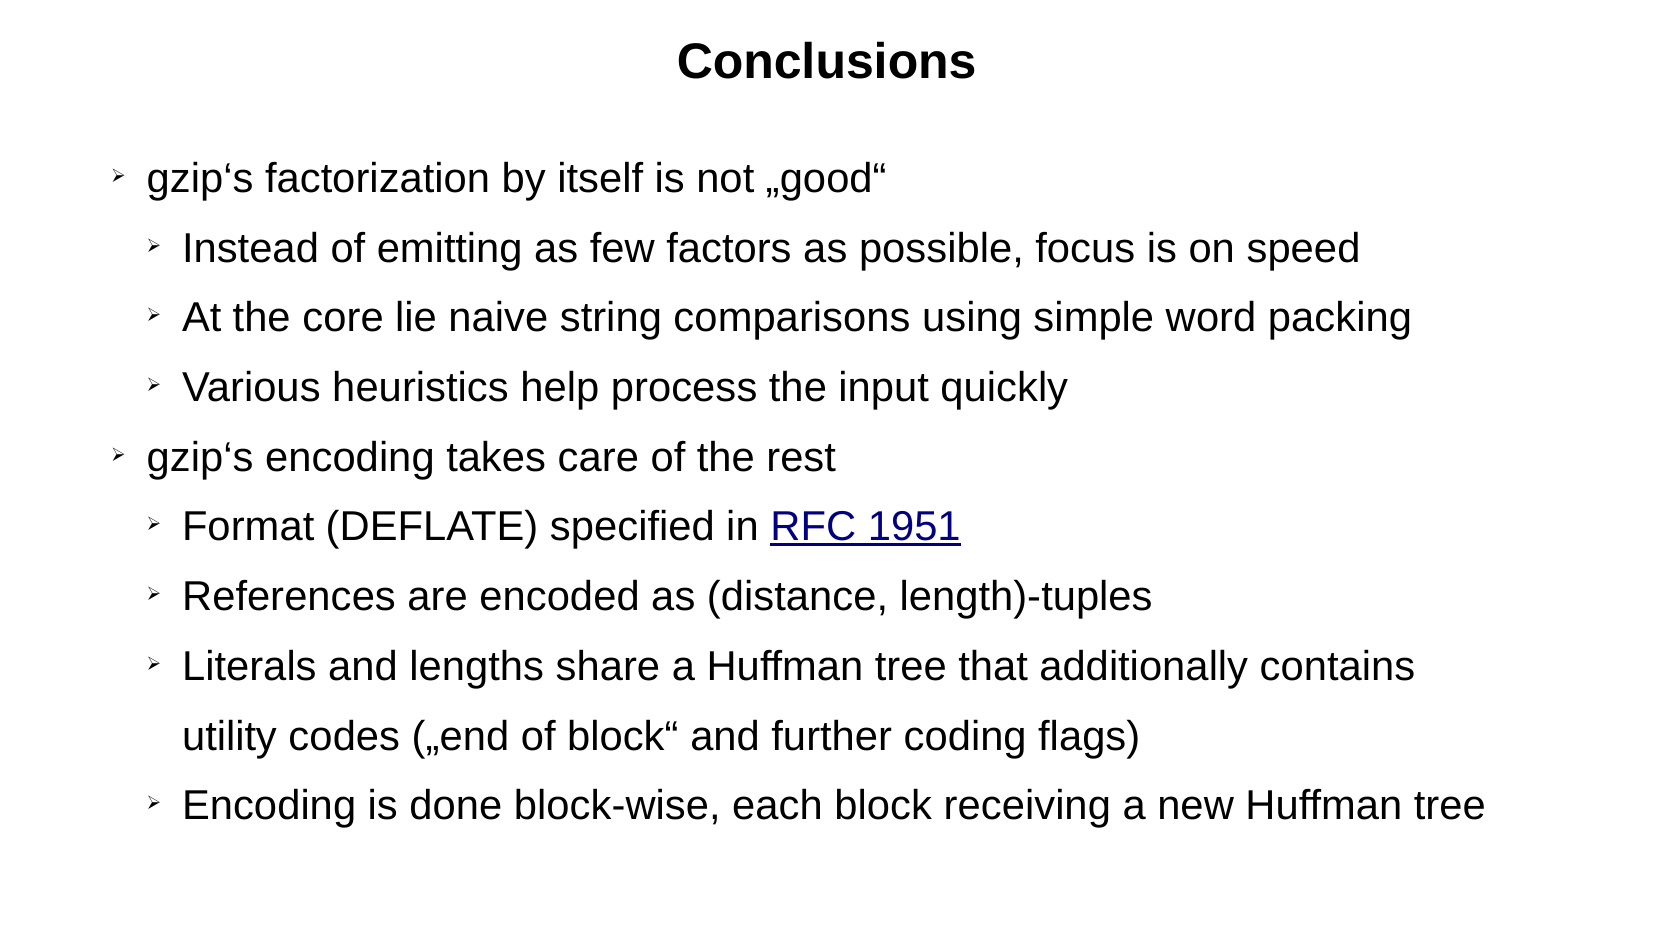

Conclusions
gzip‘s factorization by itself is not „good“
Instead of emitting as few factors as possible, focus is on speed
At the core lie naive string comparisons using simple word packing
Various heuristics help process the input quickly
gzip‘s encoding takes care of the rest
Format (DEFLATE) specified in RFC 1951
References are encoded as (distance, length)-tuples
Literals and lengths share a Huffman tree that additionally contains
utility codes („end of block“ and further coding flags)
Encoding is done block-wise, each block receiving a new Huffman tree